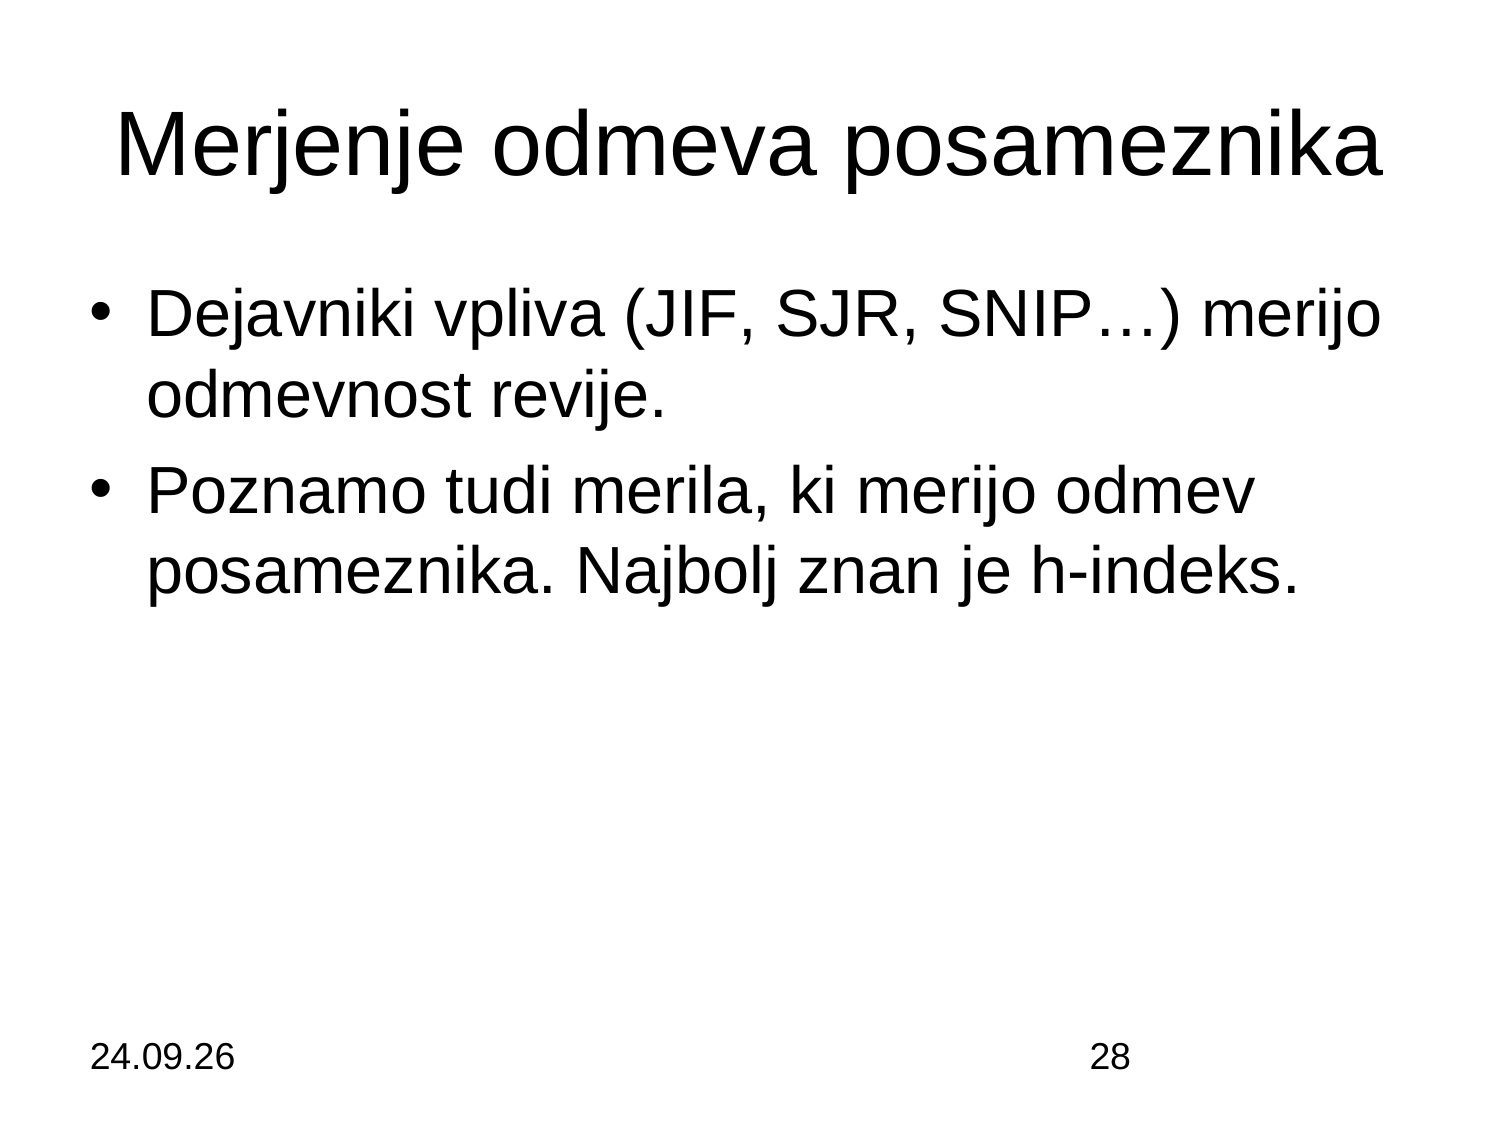

# Merjenje odmeva posameznika
Dejavniki vpliva (JIF, SJR, SNIP…) merijo odmevnost revije.
Poznamo tudi merila, ki merijo odmev posameznika. Najbolj znan je h-indeks.
28